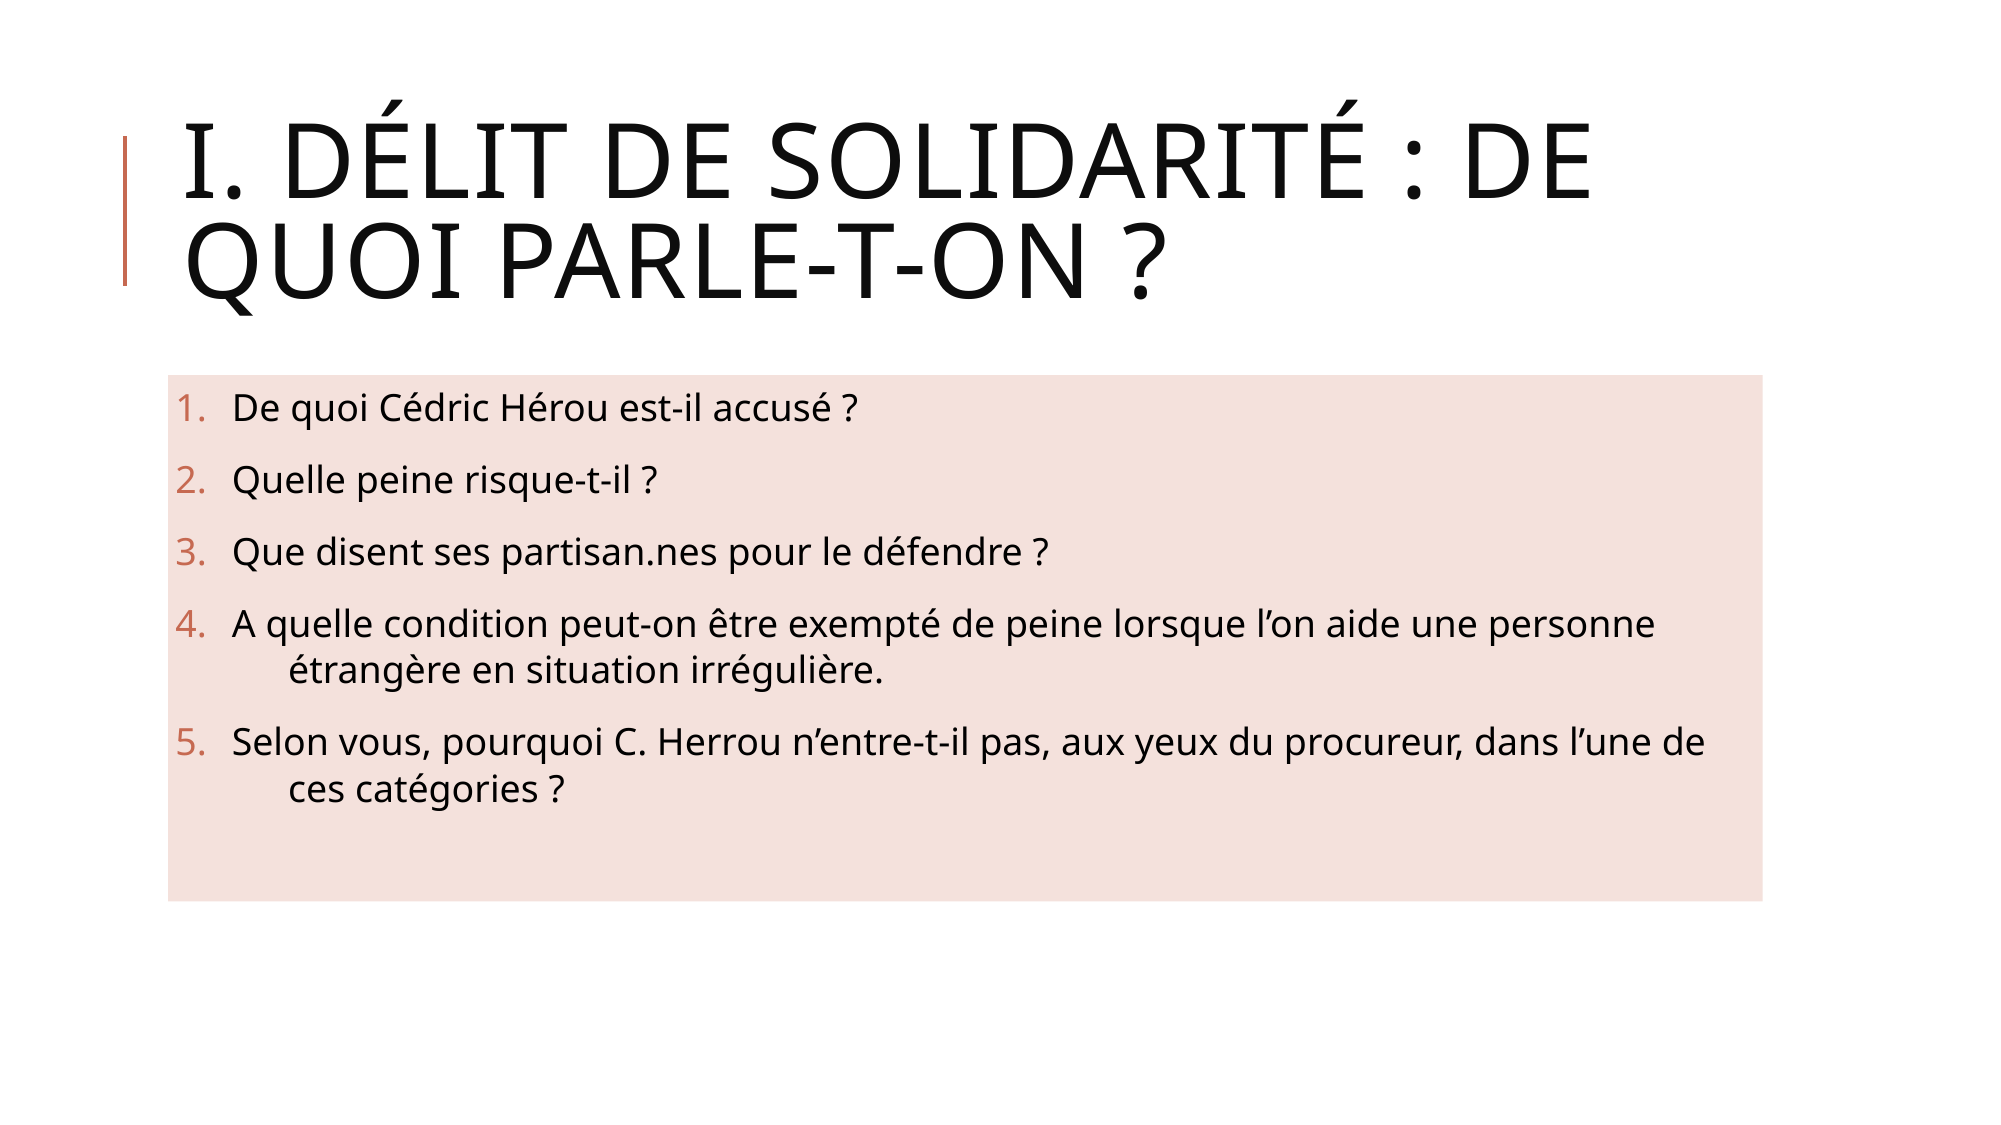

# I. Délit de solidarité : De quoi parle-t-on ?
De quoi Cédric Hérou est-il accusé ?
Quelle peine risque-t-il ?
Que disent ses partisan.nes pour le défendre ?
A quelle condition peut-on être exempté de peine lorsque l’on aide une personne étrangère en situation irrégulière.
Selon vous, pourquoi C. Herrou n’entre-t-il pas, aux yeux du procureur, dans l’une de ces catégories ?